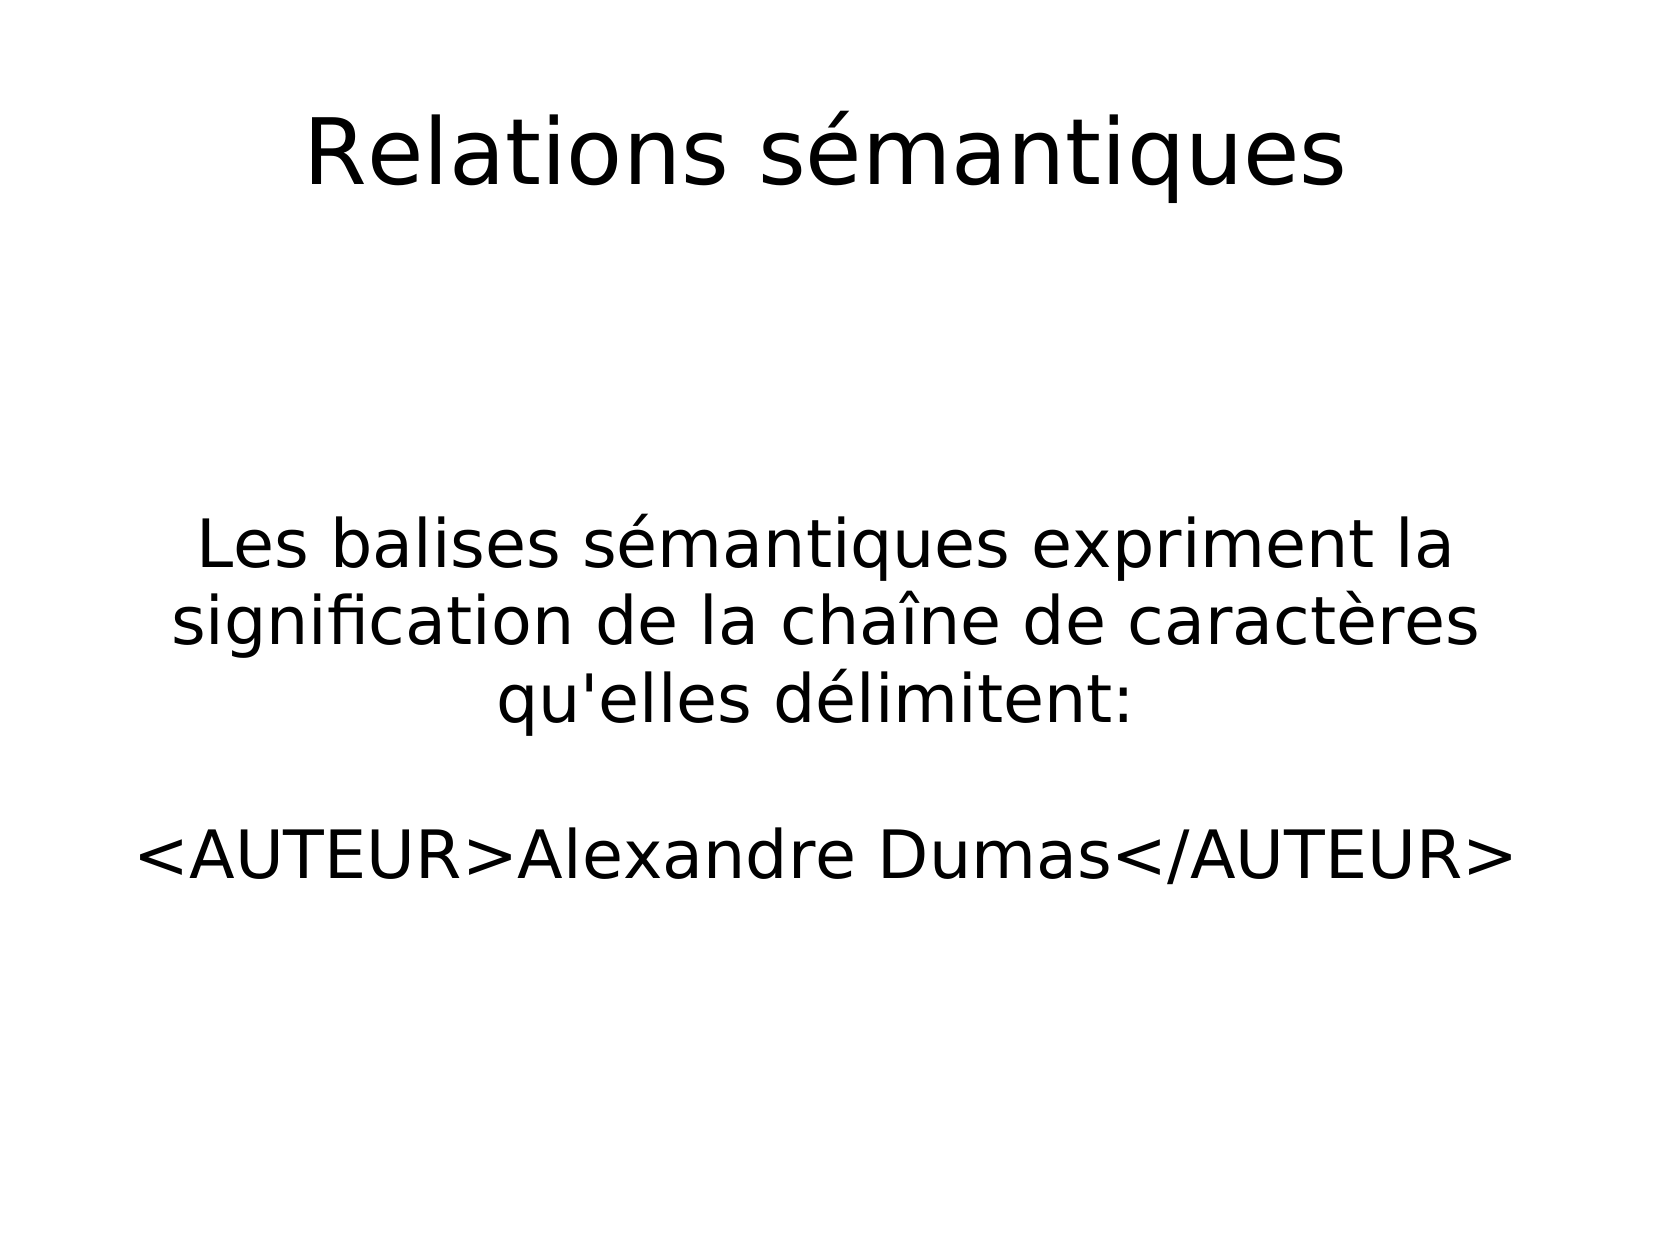

# Relations sémantiques
Les balises sémantiques expriment la signification de la chaîne de caractères qu'elles délimitent:
<AUTEUR>Alexandre Dumas</AUTEUR>